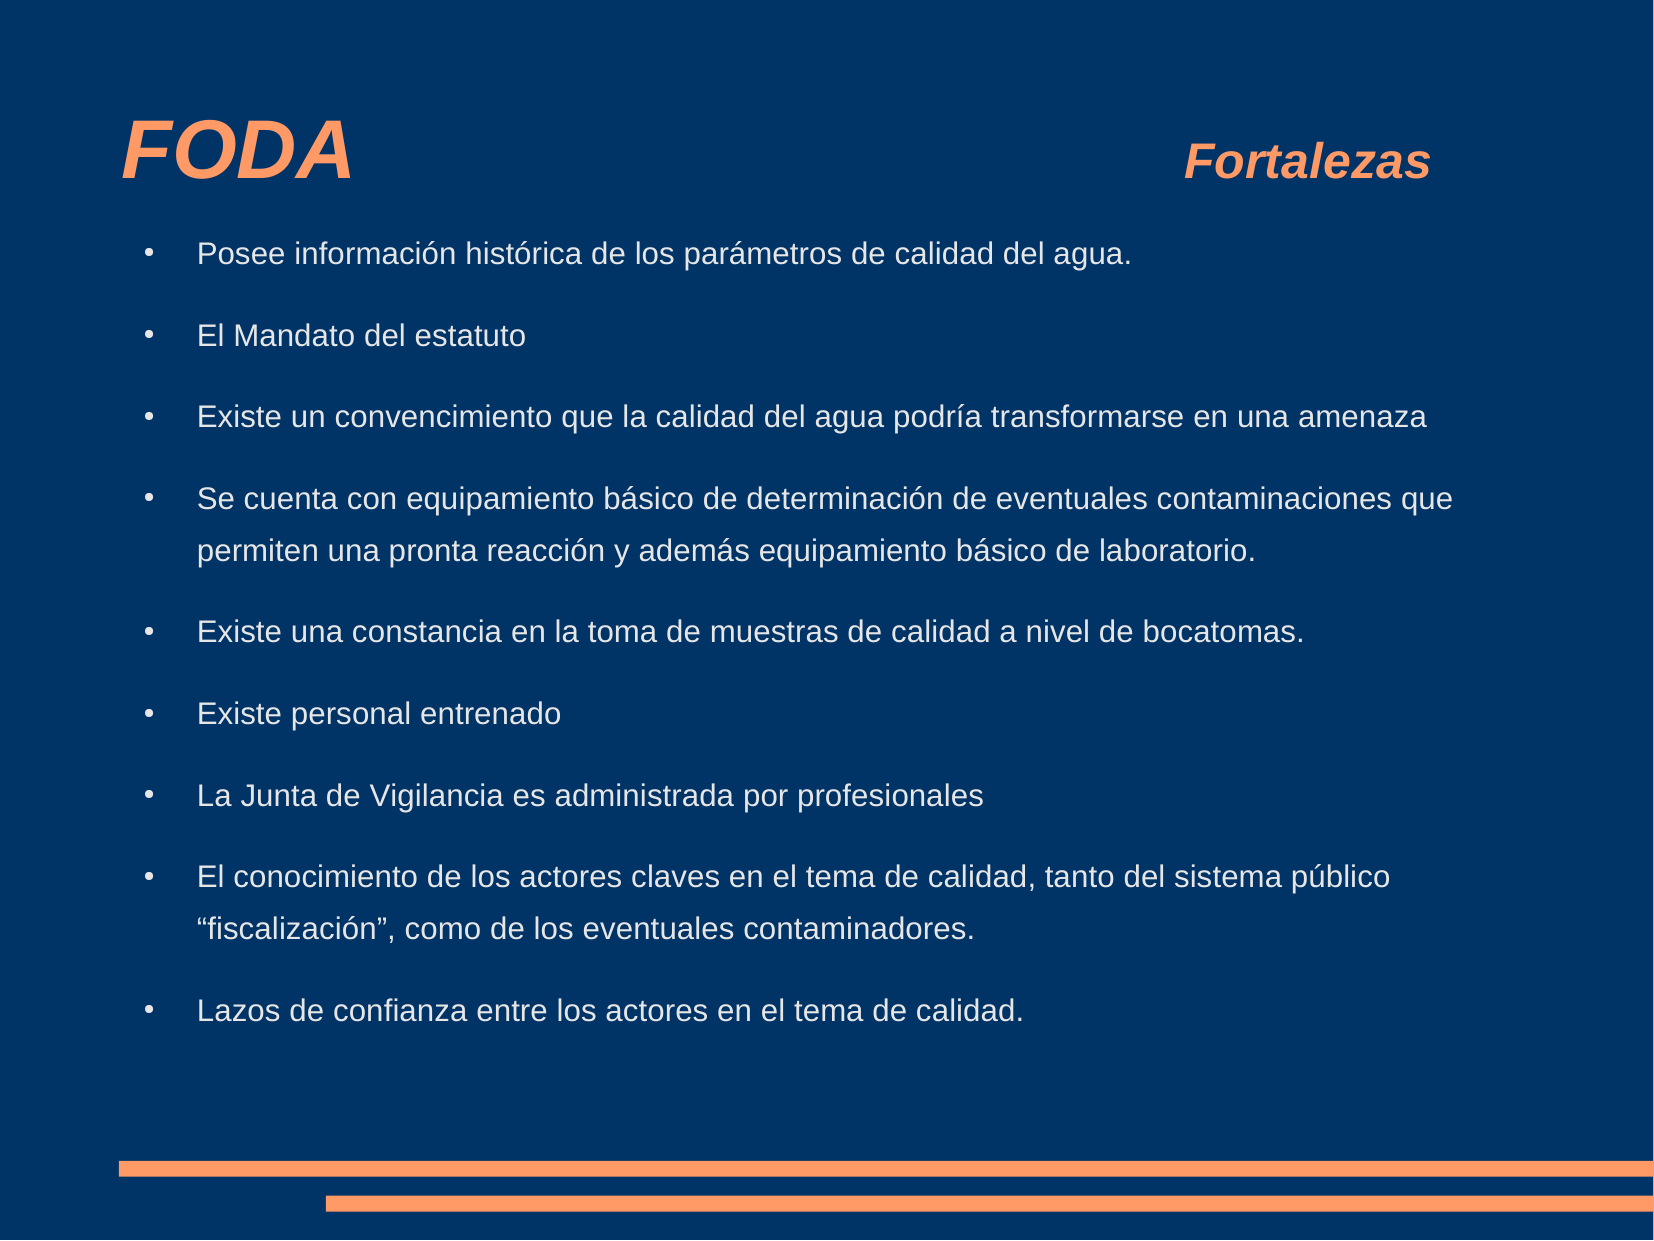

# FODA 							Fortalezas
Posee información histórica de los parámetros de calidad del agua.
El Mandato del estatuto
Existe un convencimiento que la calidad del agua podría transformarse en una amenaza
Se cuenta con equipamiento básico de determinación de eventuales contaminaciones que permiten una pronta reacción y además equipamiento básico de laboratorio.
Existe una constancia en la toma de muestras de calidad a nivel de bocatomas.
Existe personal entrenado
La Junta de Vigilancia es administrada por profesionales
El conocimiento de los actores claves en el tema de calidad, tanto del sistema público “fiscalización”, como de los eventuales contaminadores.
Lazos de confianza entre los actores en el tema de calidad.